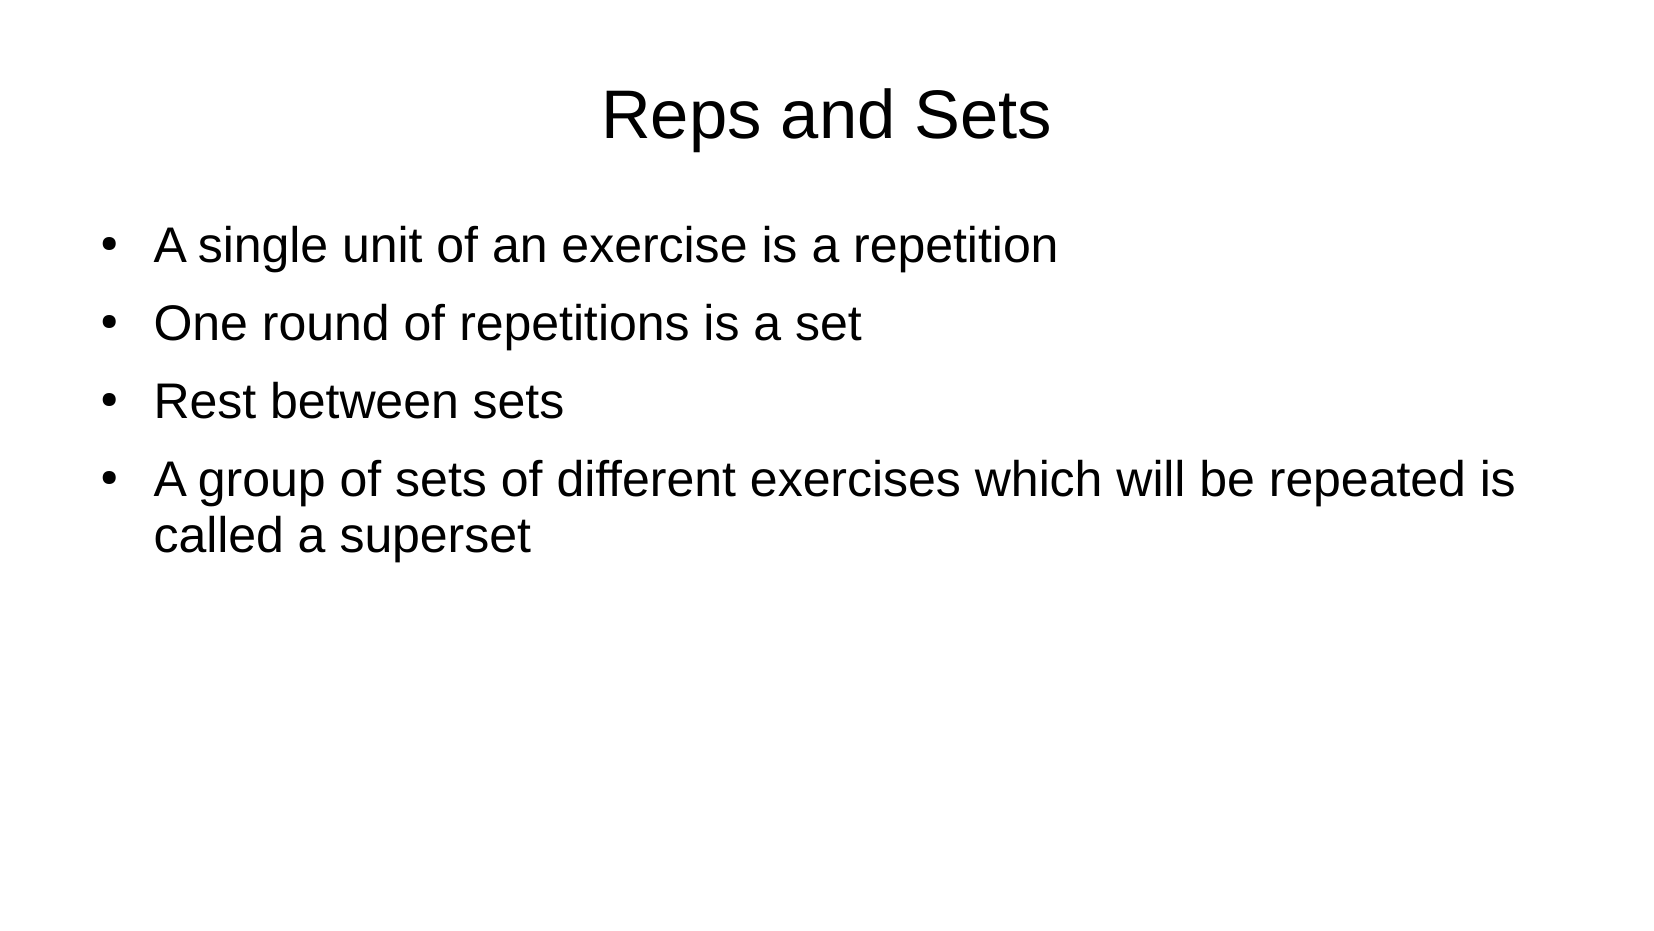

# Reps and Sets
A single unit of an exercise is a repetition
One round of repetitions is a set
Rest between sets
A group of sets of different exercises which will be repeated is called a superset